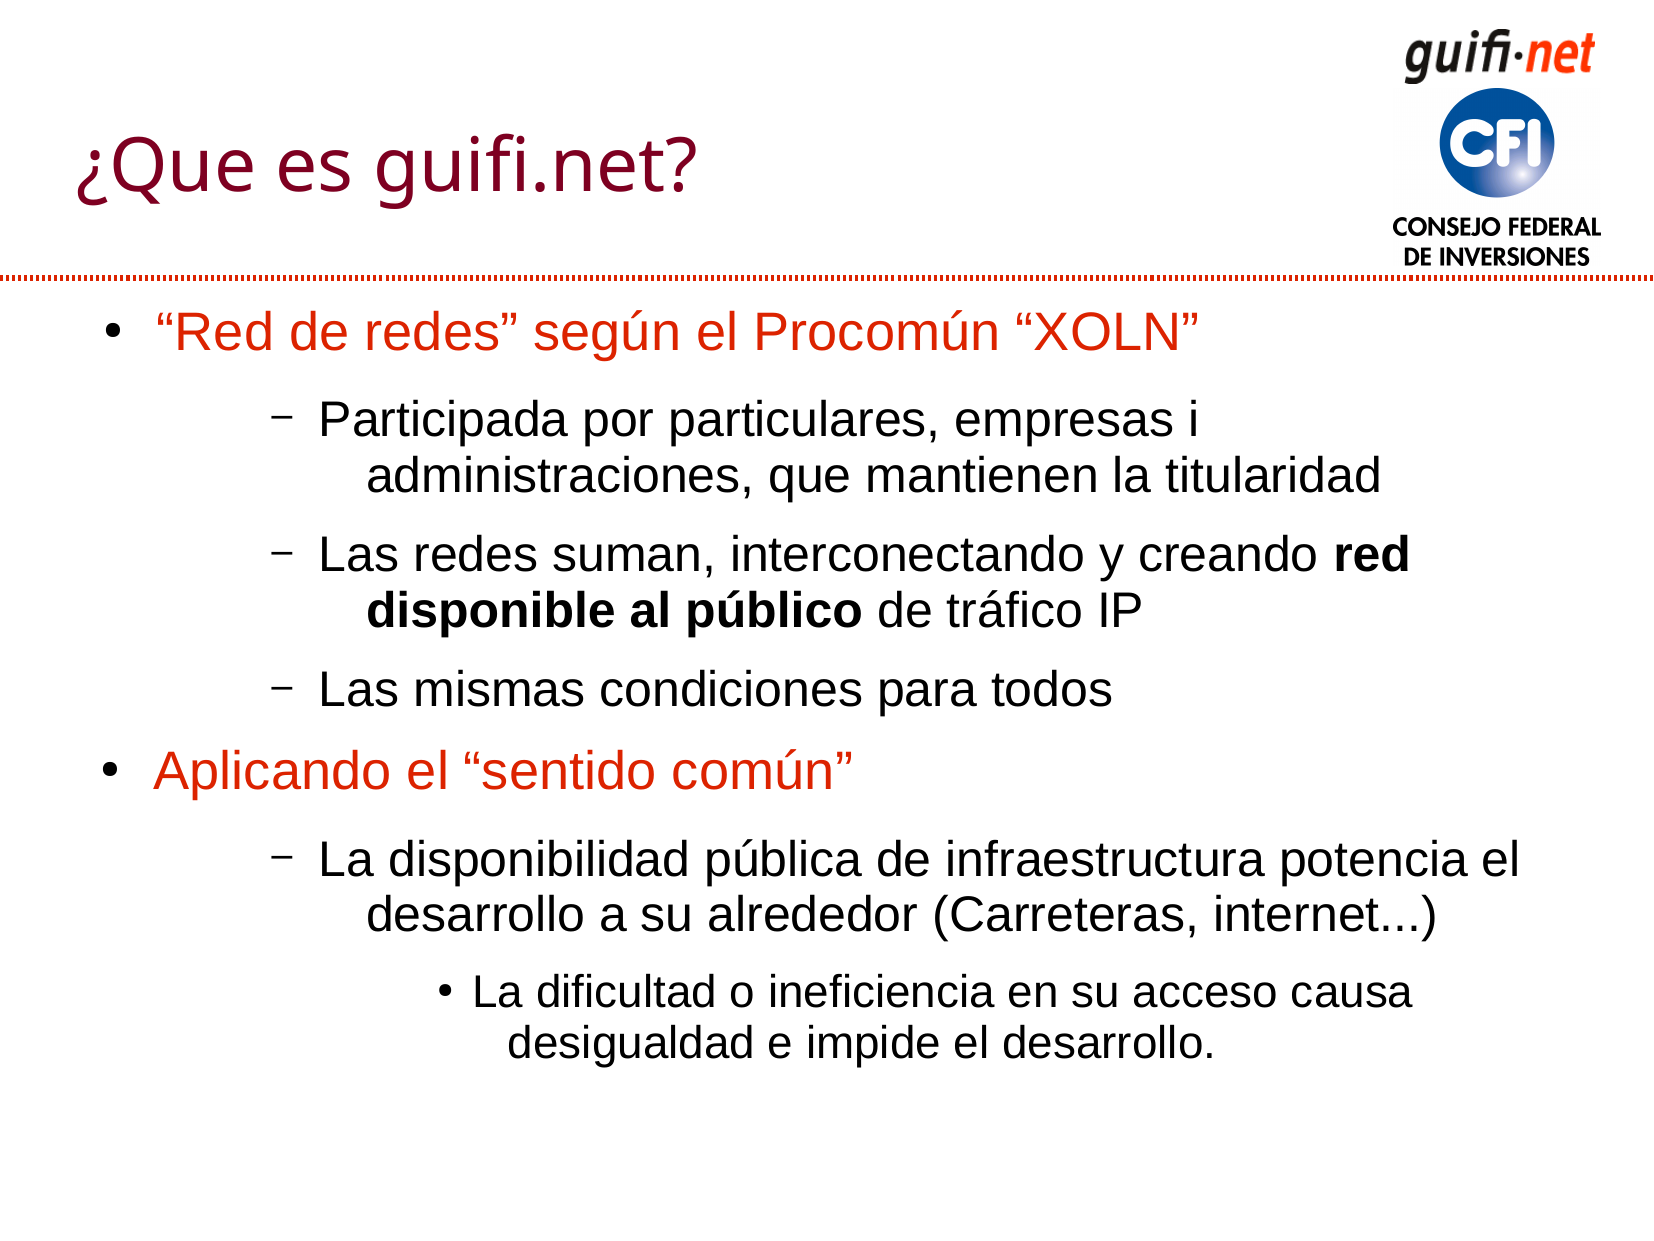

# ¿Que es guifi.net?
“Red de redes” según el Procomún “XOLN”
Participada por particulares, empresas i administraciones, que mantienen la titularidad
Las redes suman, interconectando y creando red disponible al público de tráfico IP
Las mismas condiciones para todos
Aplicando el “sentido común”
La disponibilidad pública de infraestructura potencia el desarrollo a su alrededor (Carreteras, internet...)
La dificultad o ineficiencia en su acceso causa desigualdad e impide el desarrollo.